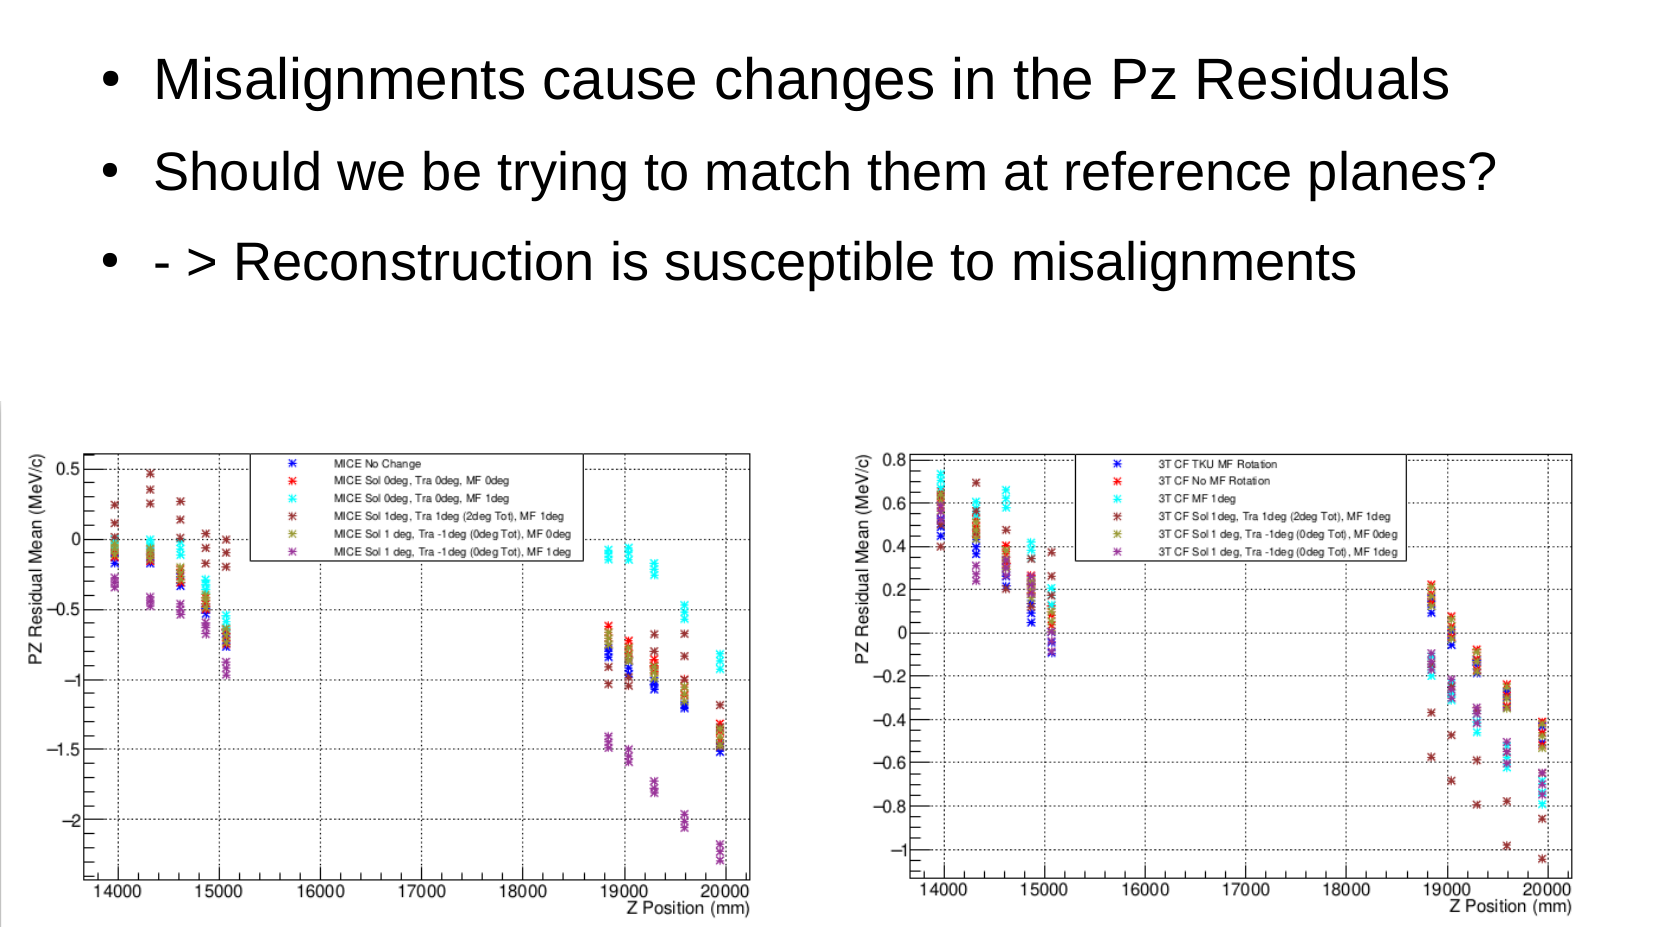

# Misalignments cause changes in the Pz Residuals
Should we be trying to match them at reference planes?
- > Reconstruction is susceptible to misalignments